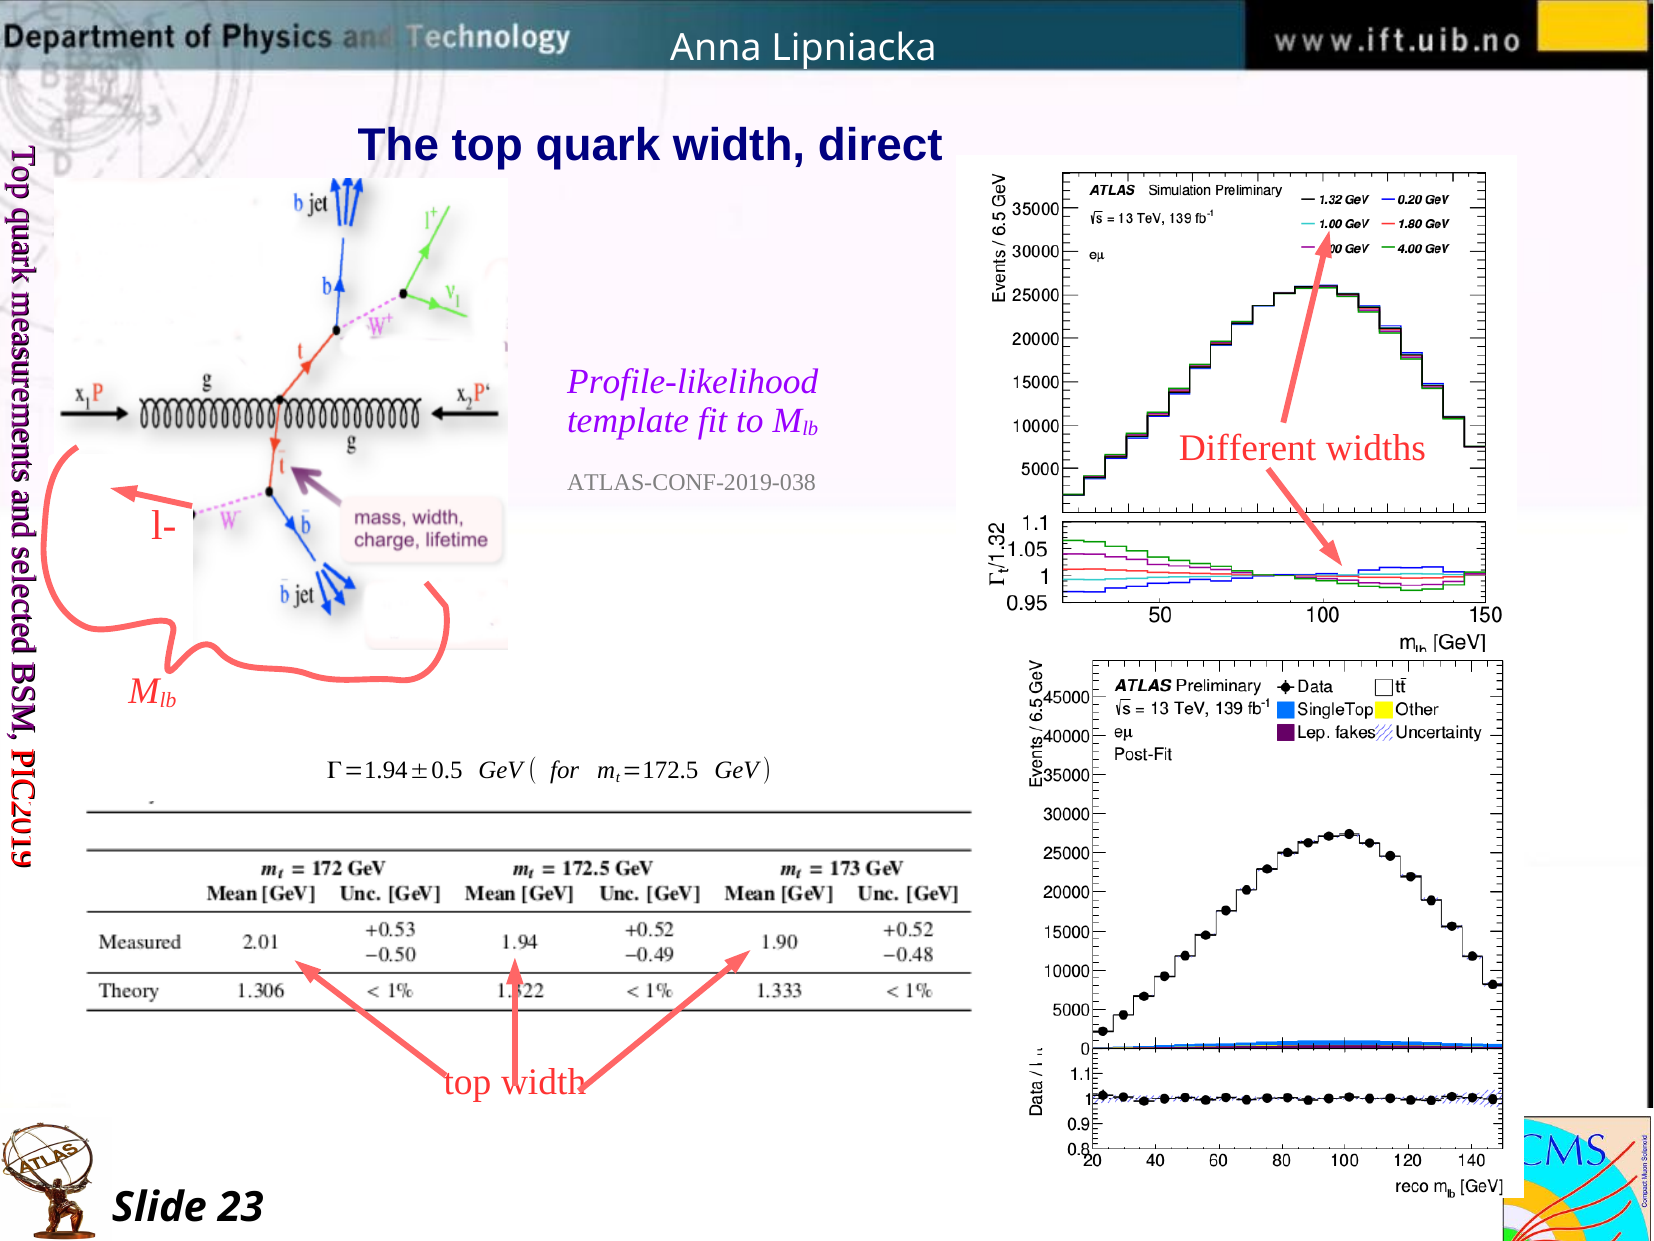

# The top quark width, direct
Profile-likelihood
template fit to Mlb
ATLAS-CONF-2019-038
Different widths
l-
Mlb
top width
Slide 23